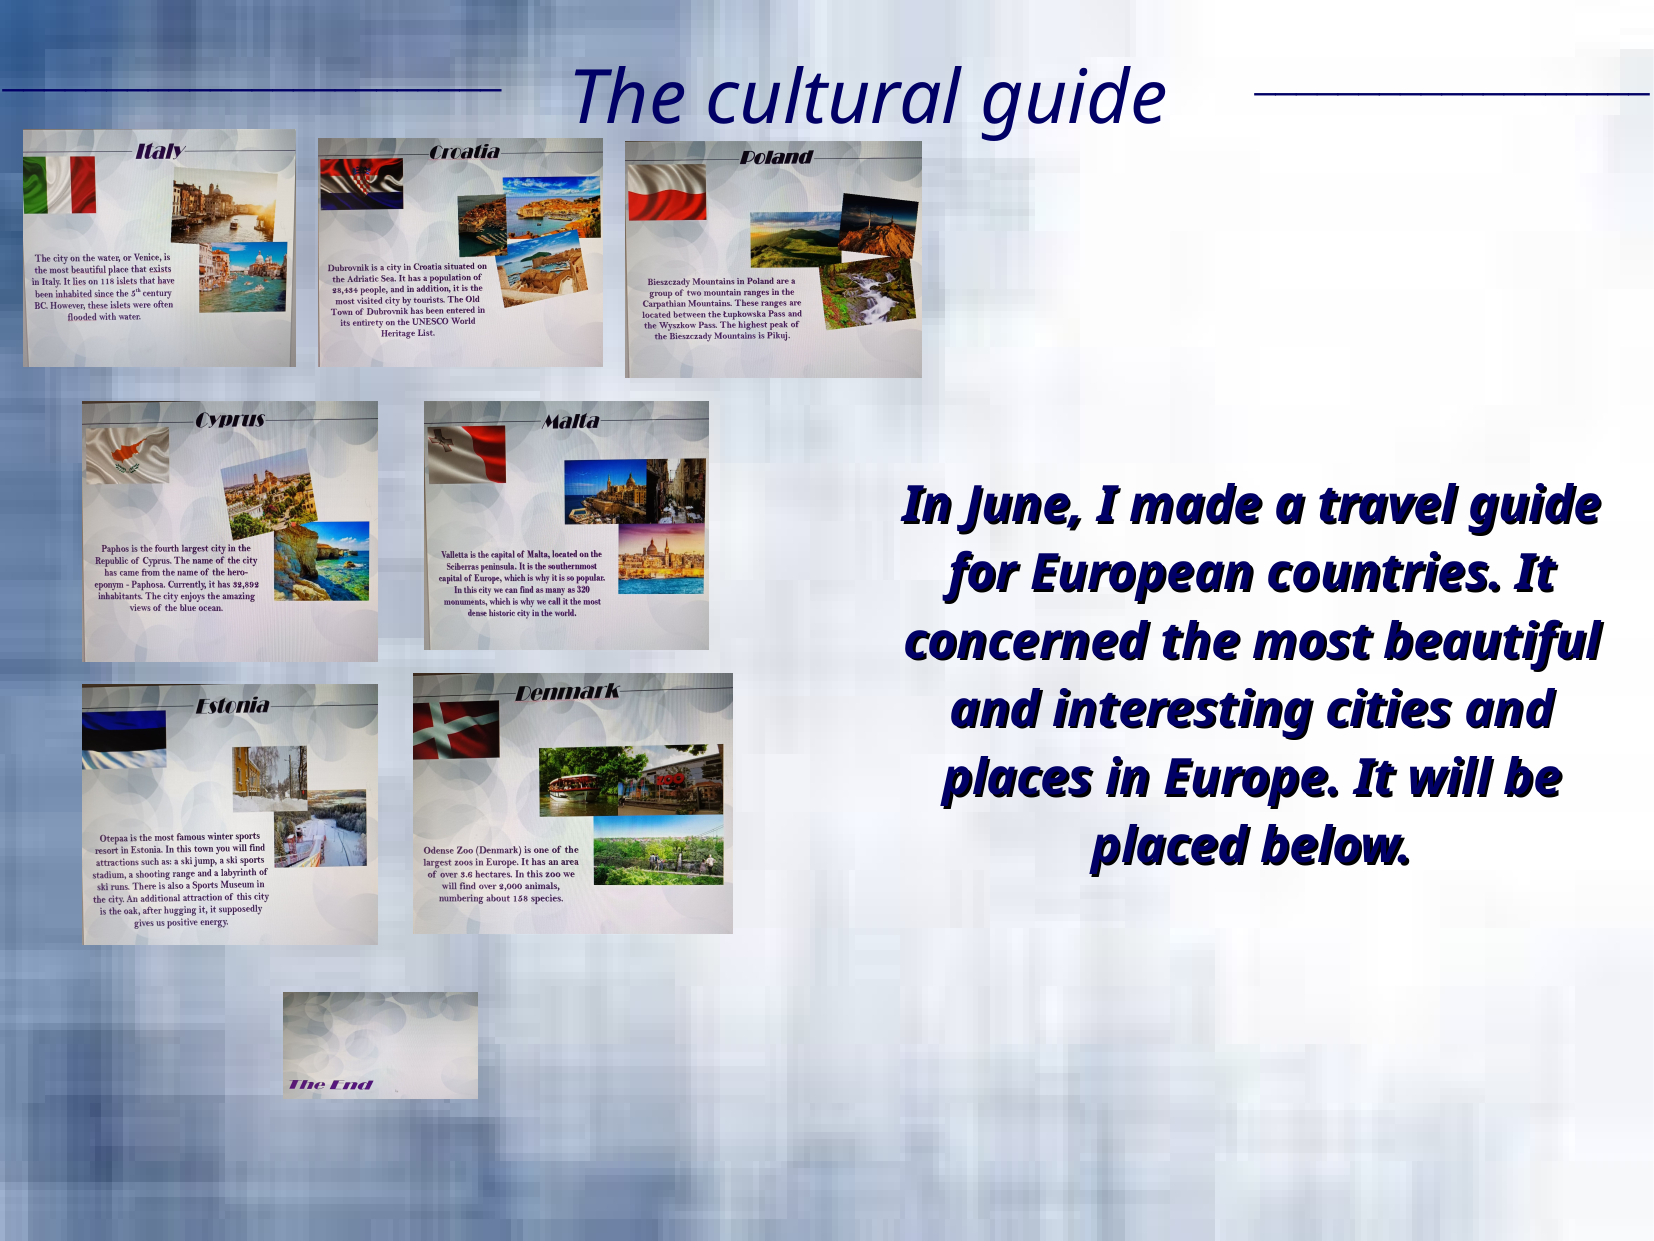

The cultural guide
________________________
___________________
In June, I made a travel guide for European countries. It concerned the most beautiful and interesting cities and places in Europe. It will be placed below.